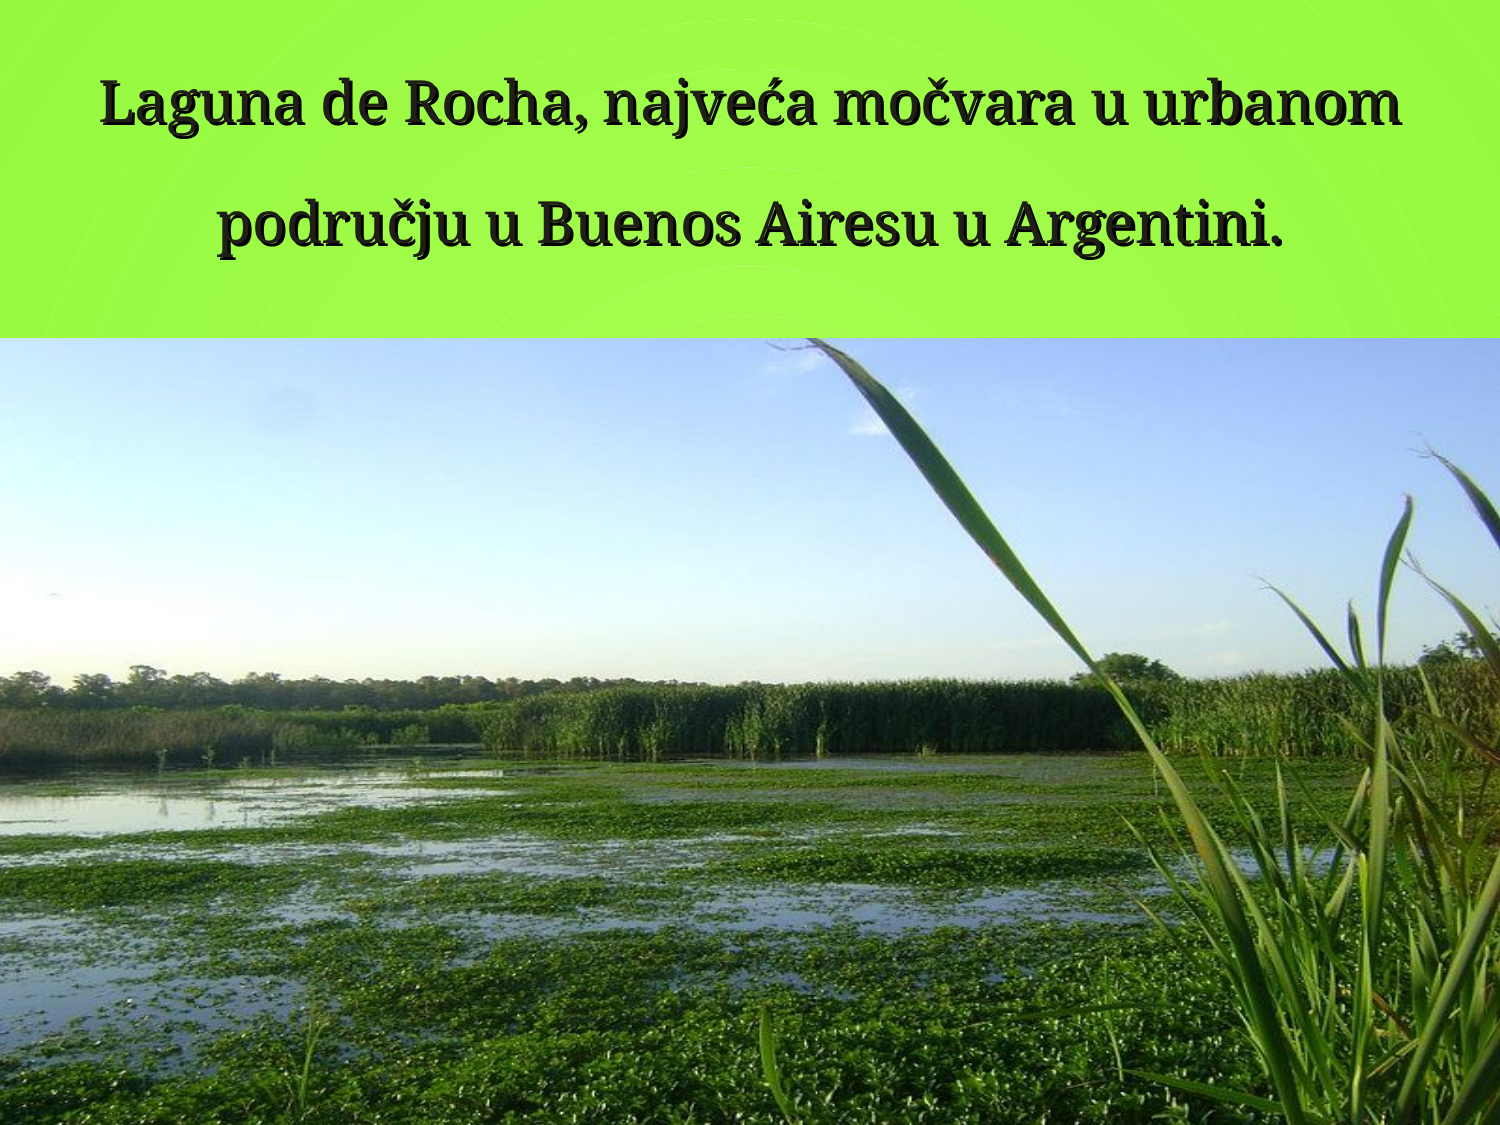

# Laguna de Rocha, najveća močvara u urbanom području u Buenos Airesu u Argentini.